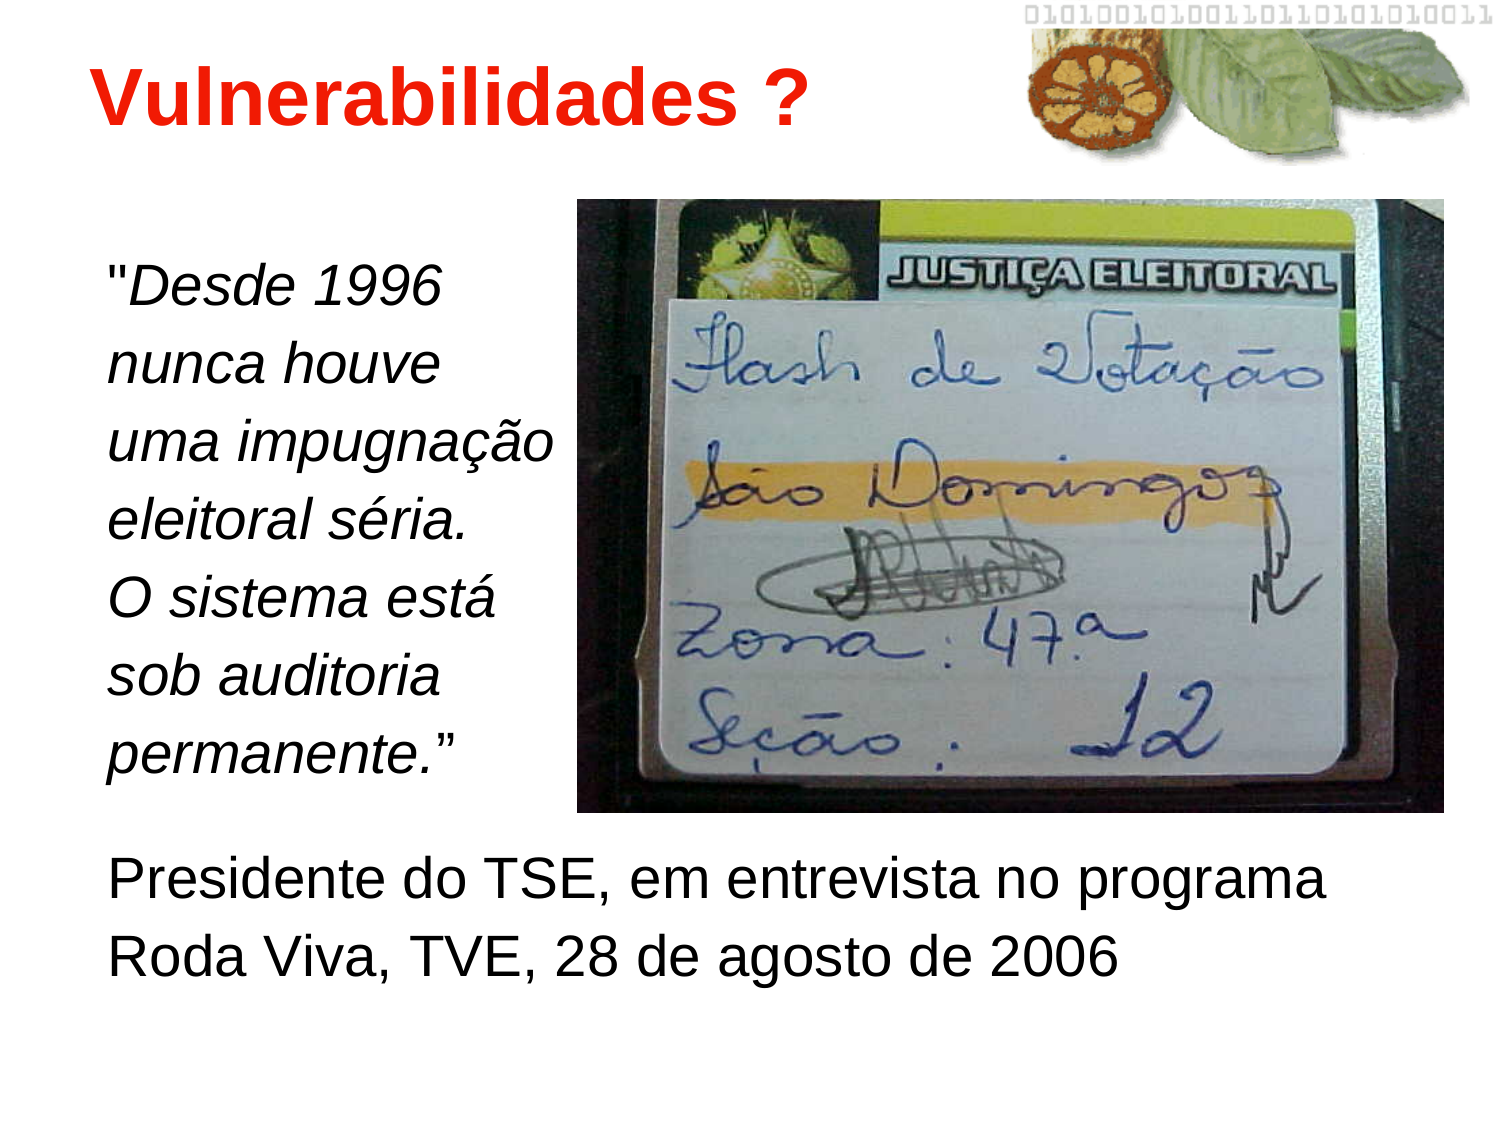

# Vulnerabilidades ?
"Desde 1996
nunca houve
uma impugnação
eleitoral séria.
O sistema está
sob auditoria
permanente.”
Presidente do TSE, em entrevista no programa
Roda Viva, TVE, 28 de agosto de 2006